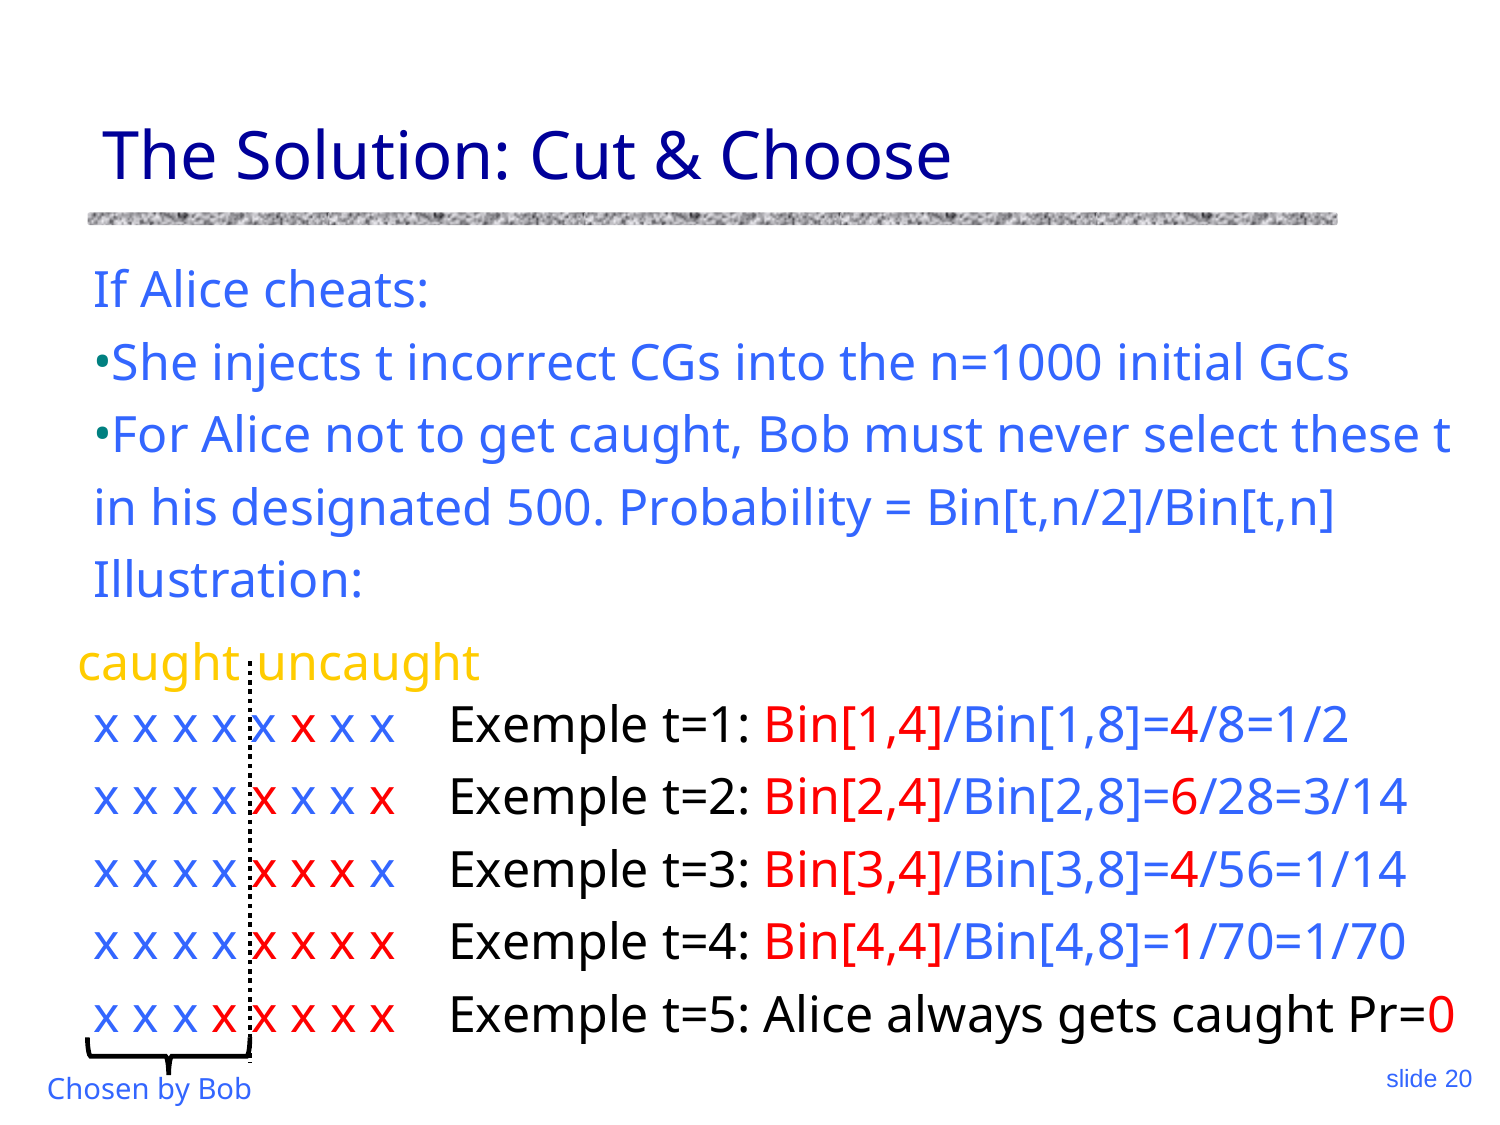

# The Solution: Cut & Choose
If Alice cheats:
She injects t incorrect CGs into the n=1000 initial GCs
For Alice not to get caught, Bob must never select these t
in his designated 500. Probability = Bin[t,n/2]/Bin[t,n]
Illustration:
x x x x x x x x Exemple t=1: Bin[1,4]/Bin[1,8]=4/8=1/2
x x x x x x x x Exemple t=2: Bin[2,4]/Bin[2,8]=6/28=3/14
x x x x x x x x Exemple t=3: Bin[3,4]/Bin[3,8]=4/56=1/14
x x x x x x x x Exemple t=4: Bin[4,4]/Bin[4,8]=1/70=1/70
x x x x x x x x Exemple t=5: Alice always gets caught Pr=0
caught
uncaught
slide
Chosen by Bob